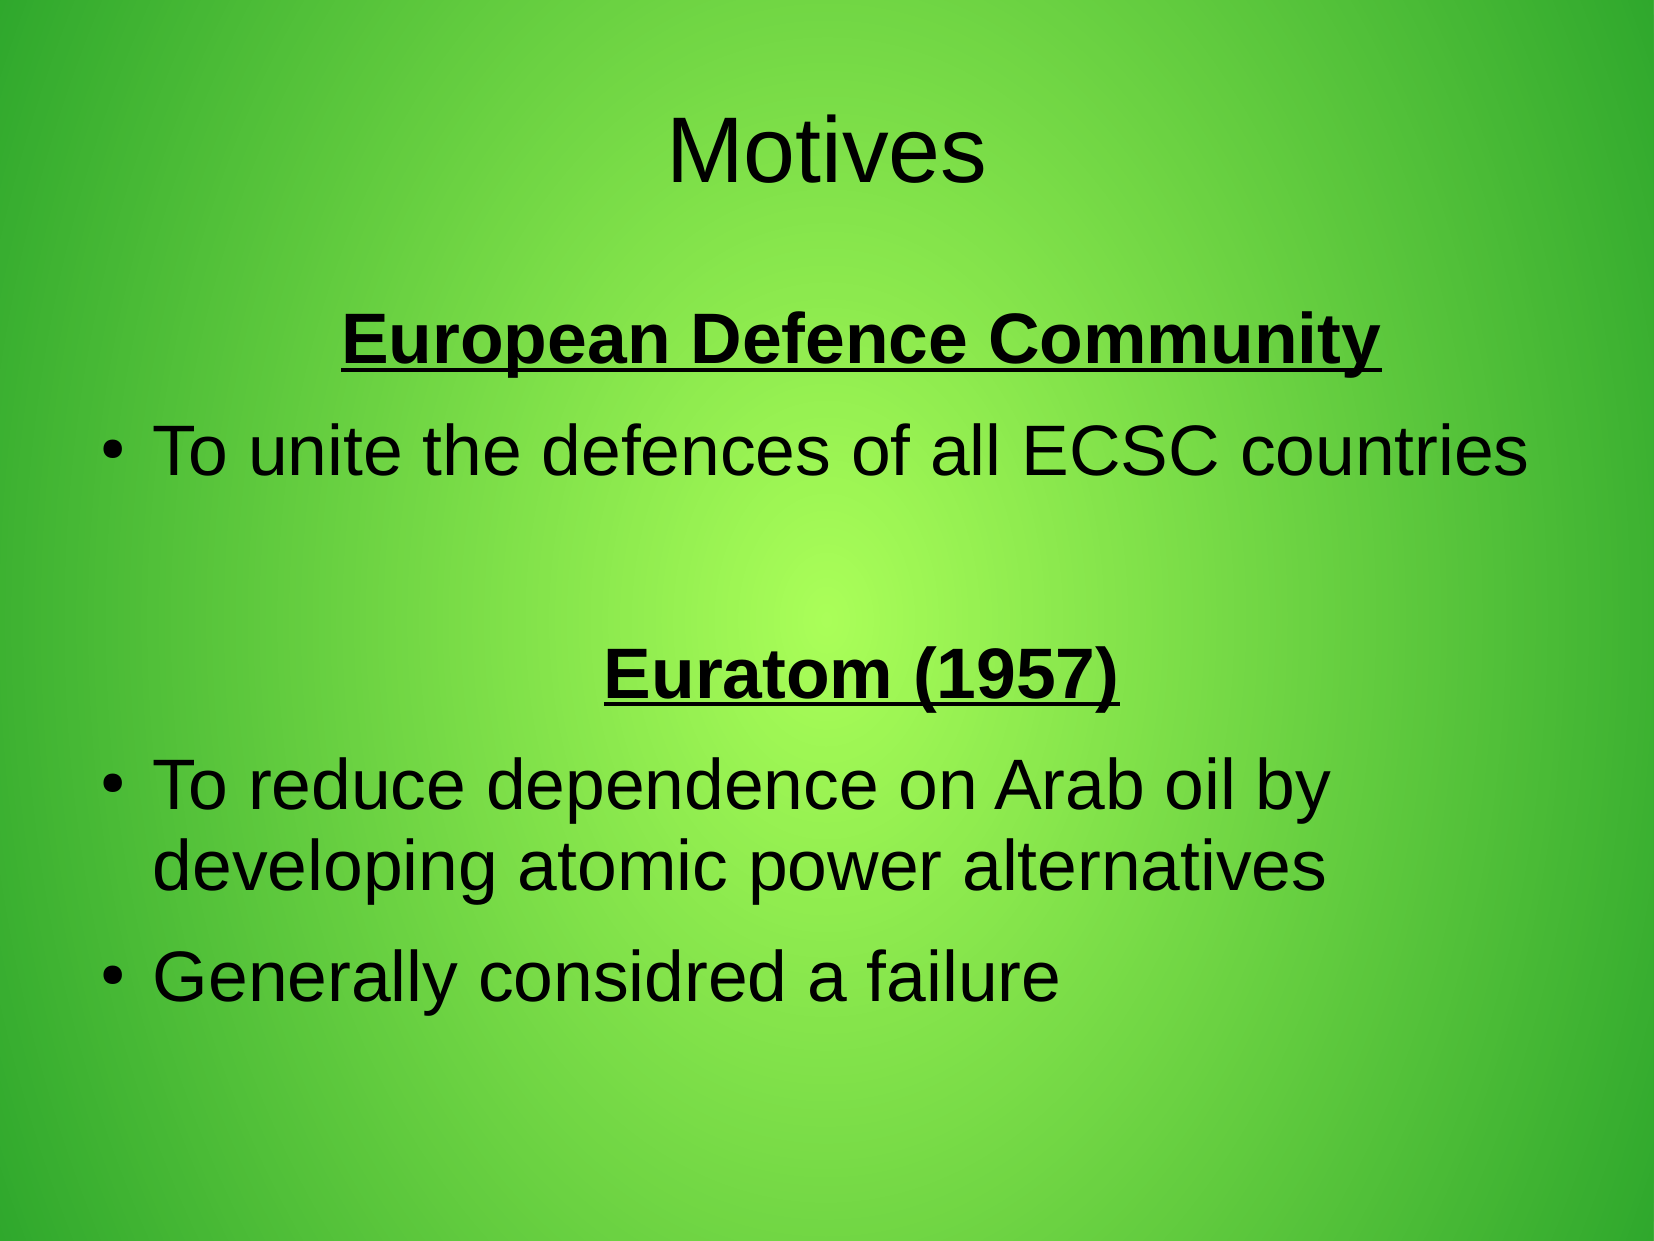

# Motives
European Defence Community
To unite the defences of all ECSC countries
Euratom (1957)
To reduce dependence on Arab oil by developing atomic power alternatives
Generally considred a failure